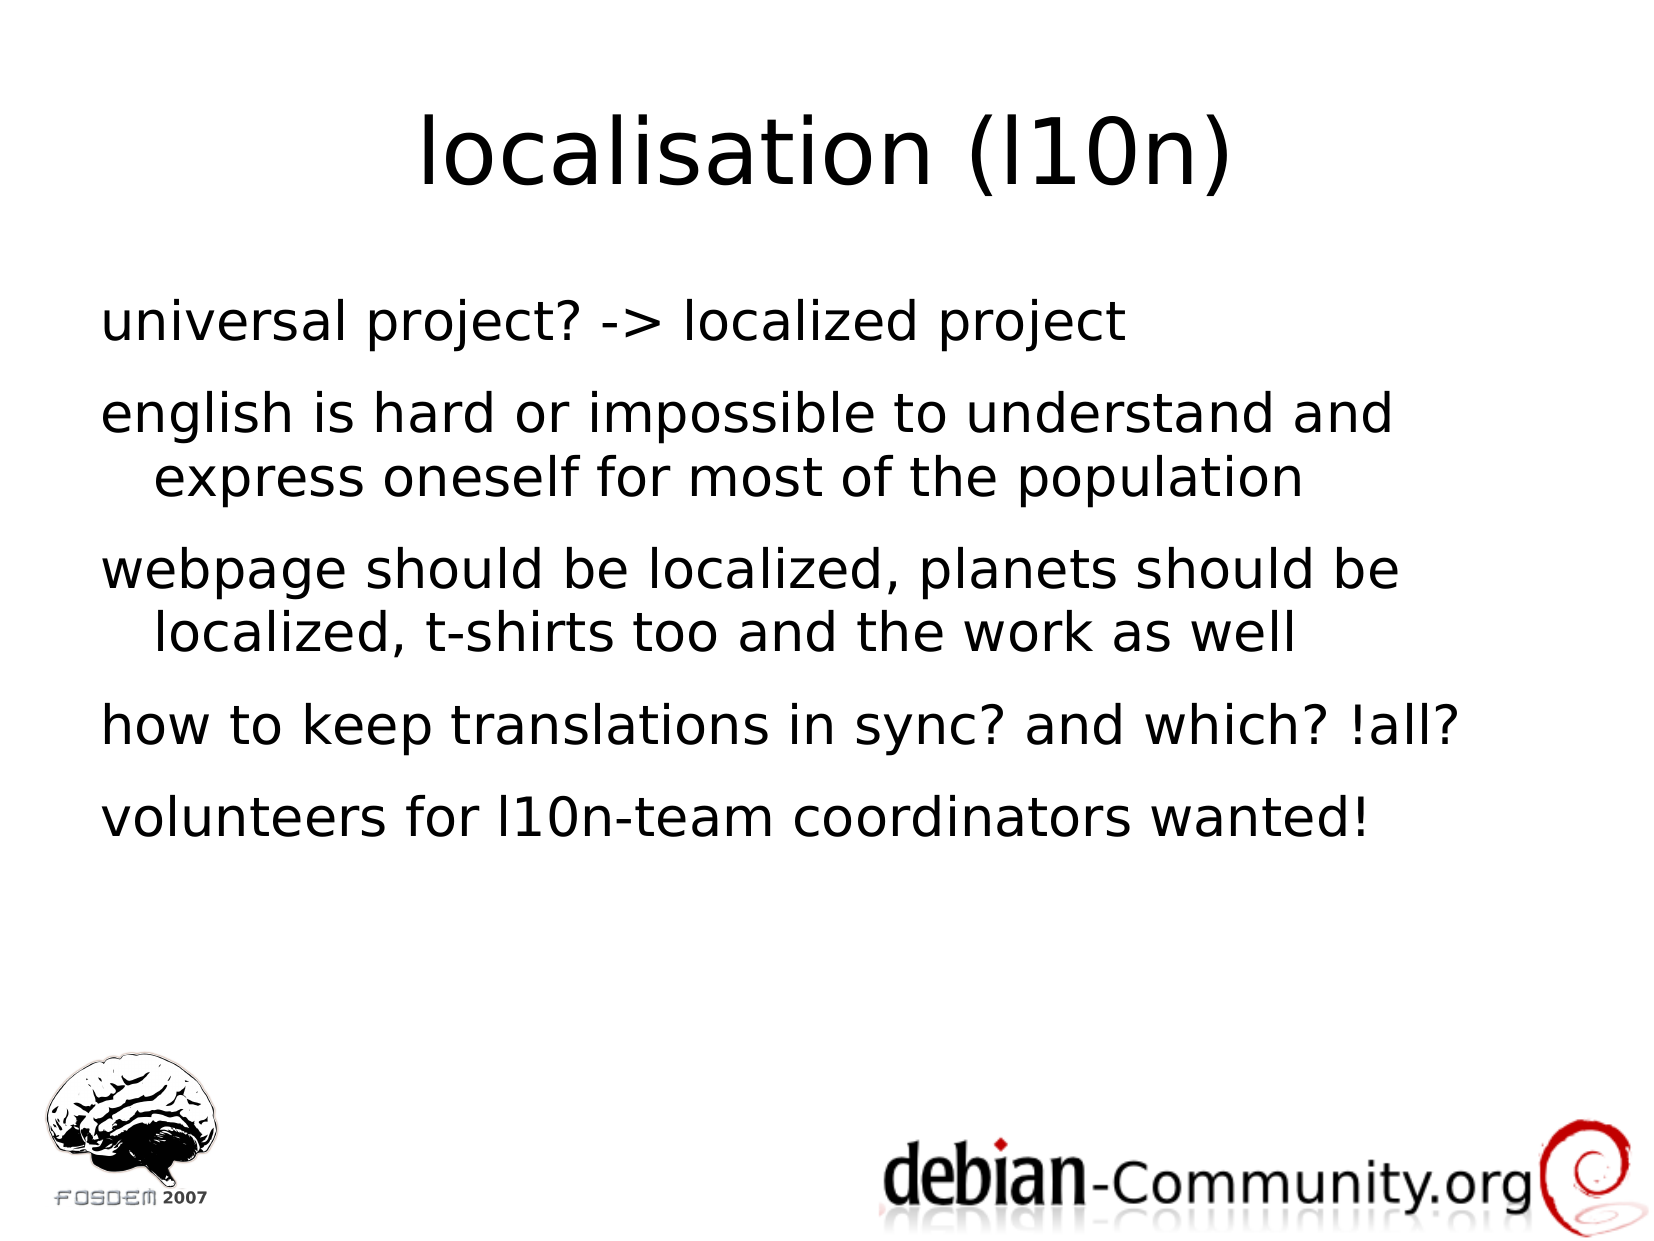

# localisation (l10n)
universal project? -> localized project
english is hard or impossible to understand and express oneself for most of the population
webpage should be localized, planets should be localized, t-shirts too and the work as well
how to keep translations in sync? and which? !all?
volunteers for l10n-team coordinators wanted!